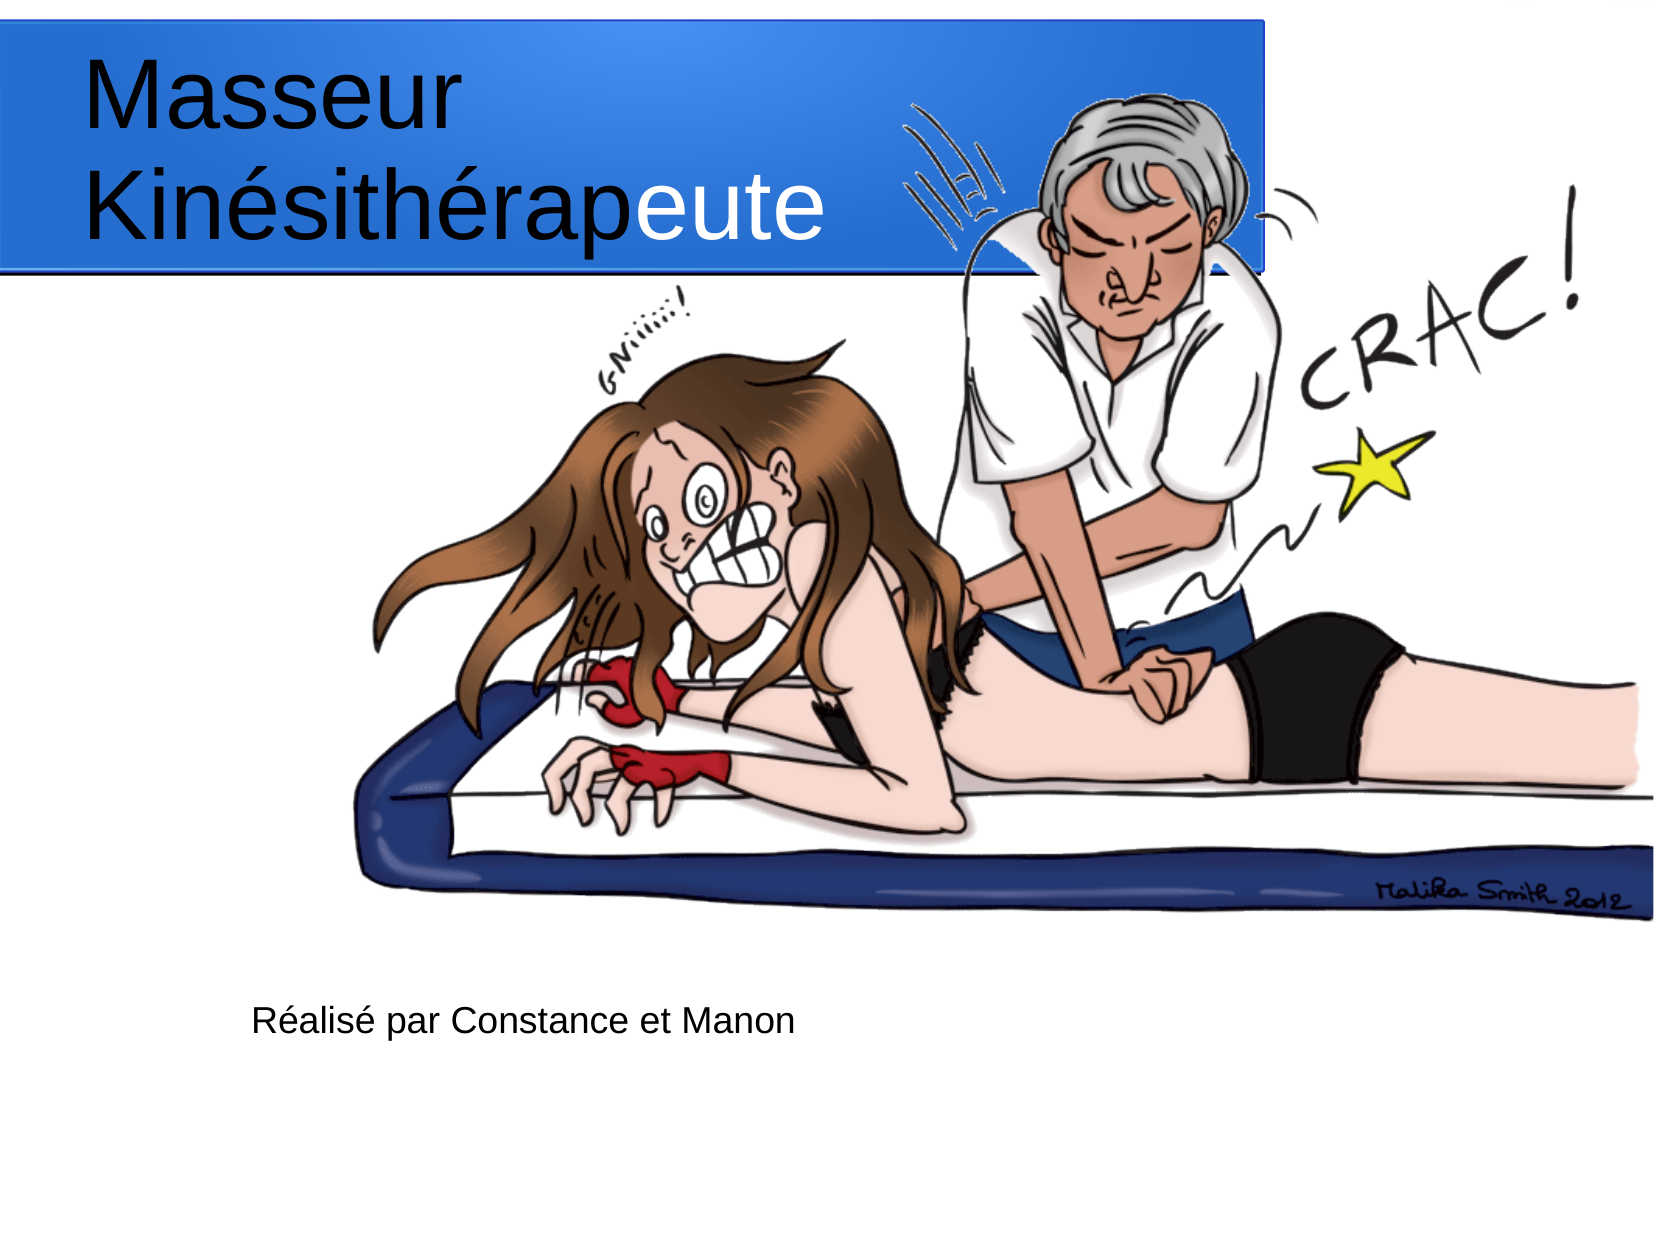

# Masseur Kinésithérapeute
Réalisé par Constance et Manon